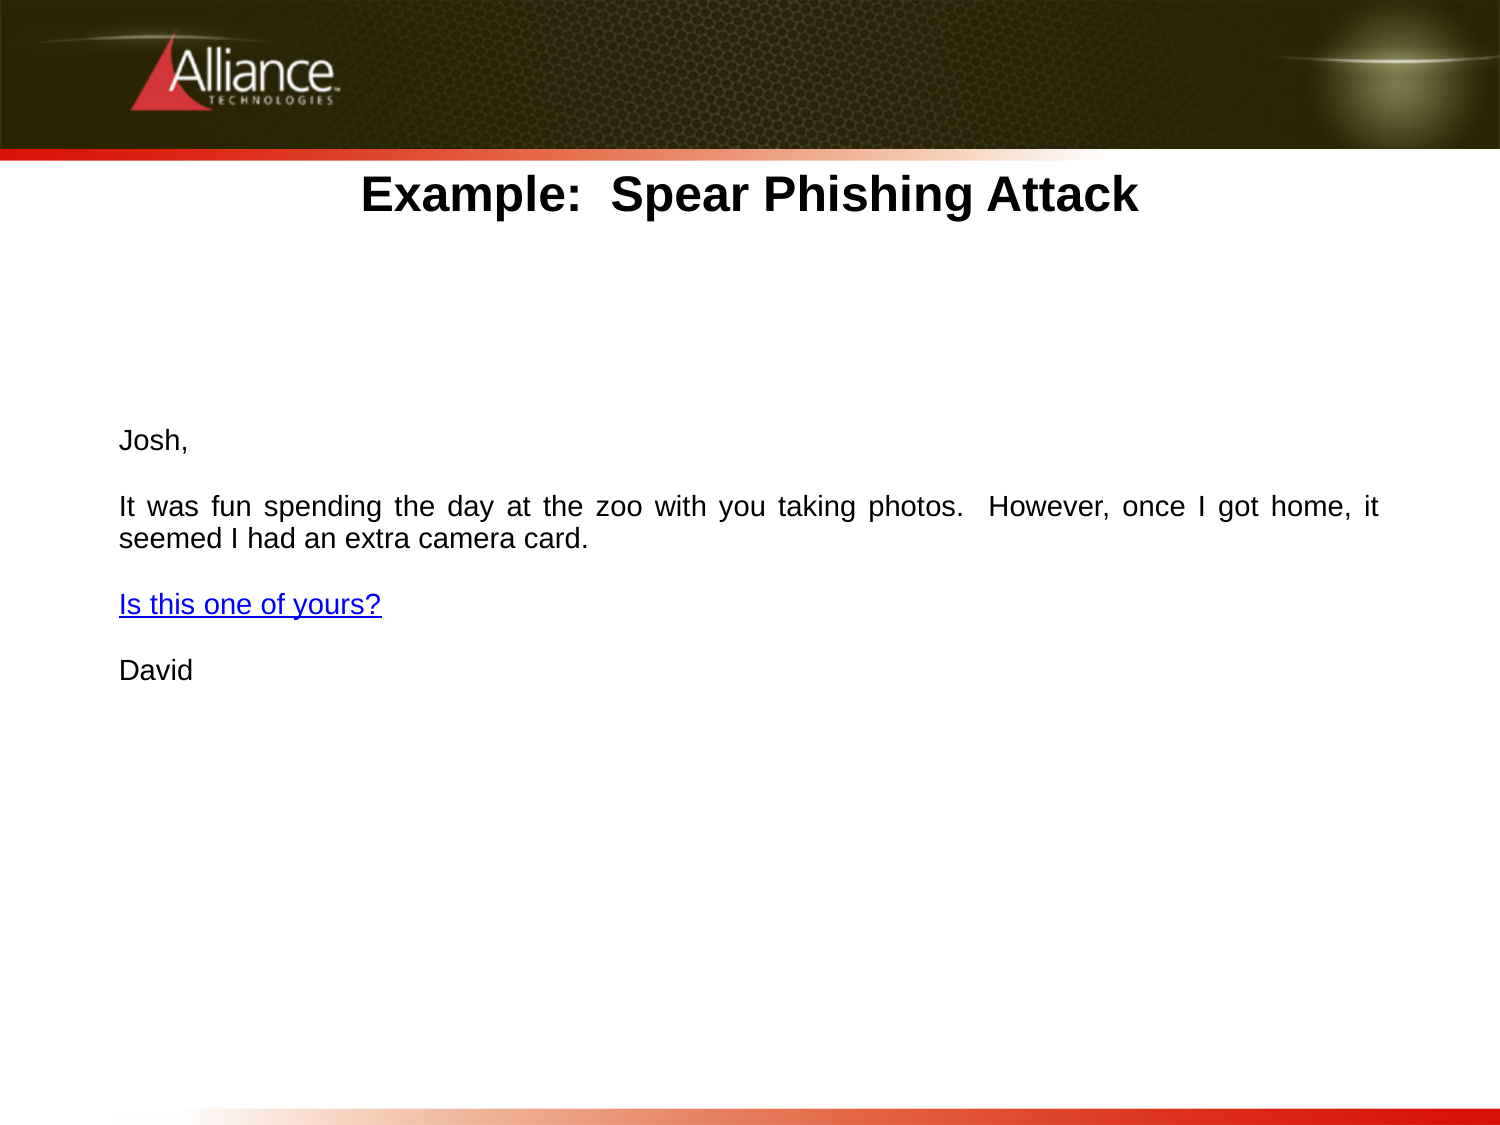

Example: Spear Phishing Attack
Josh,
It was fun spending the day at the zoo with you taking photos. However, once I got home, it seemed I had an extra camera card.
Is this one of yours?
David